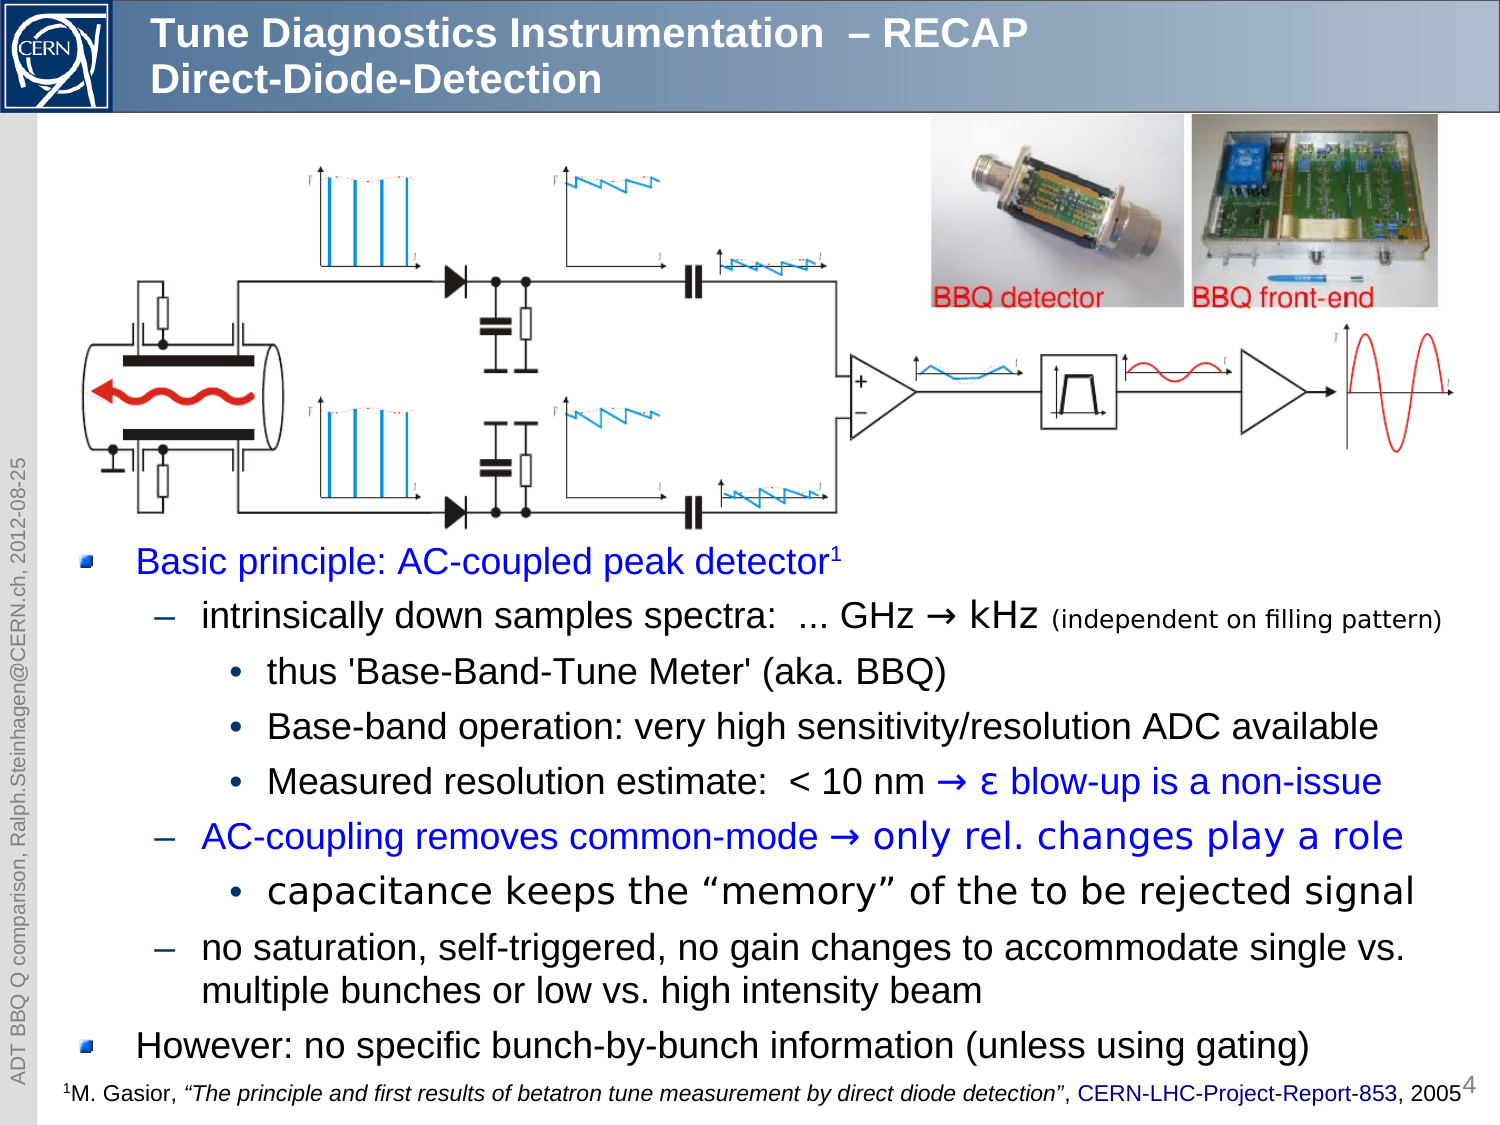

# Tune Diagnostics Instrumentation – RECAP Direct-Diode-Detection
Basic principle: AC-coupled peak detector1
intrinsically down samples spectra: ... GHz → kHz (independent on filling pattern)
thus 'Base-Band-Tune Meter' (aka. BBQ)
Base-band operation: very high sensitivity/resolution ADC available
Measured resolution estimate: < 10 nm → ε blow-up is a non-issue
AC-coupling removes common-mode → only rel. changes play a role
capacitance keeps the “memory” of the to be rejected signal
no saturation, self-triggered, no gain changes to accommodate single vs. multiple bunches or low vs. high intensity beam
However: no specific bunch-by-bunch information (unless using gating)
1M. Gasior, “The principle and first results of betatron tune measurement by direct diode detection”, CERN-LHC-Project-Report-853, 2005